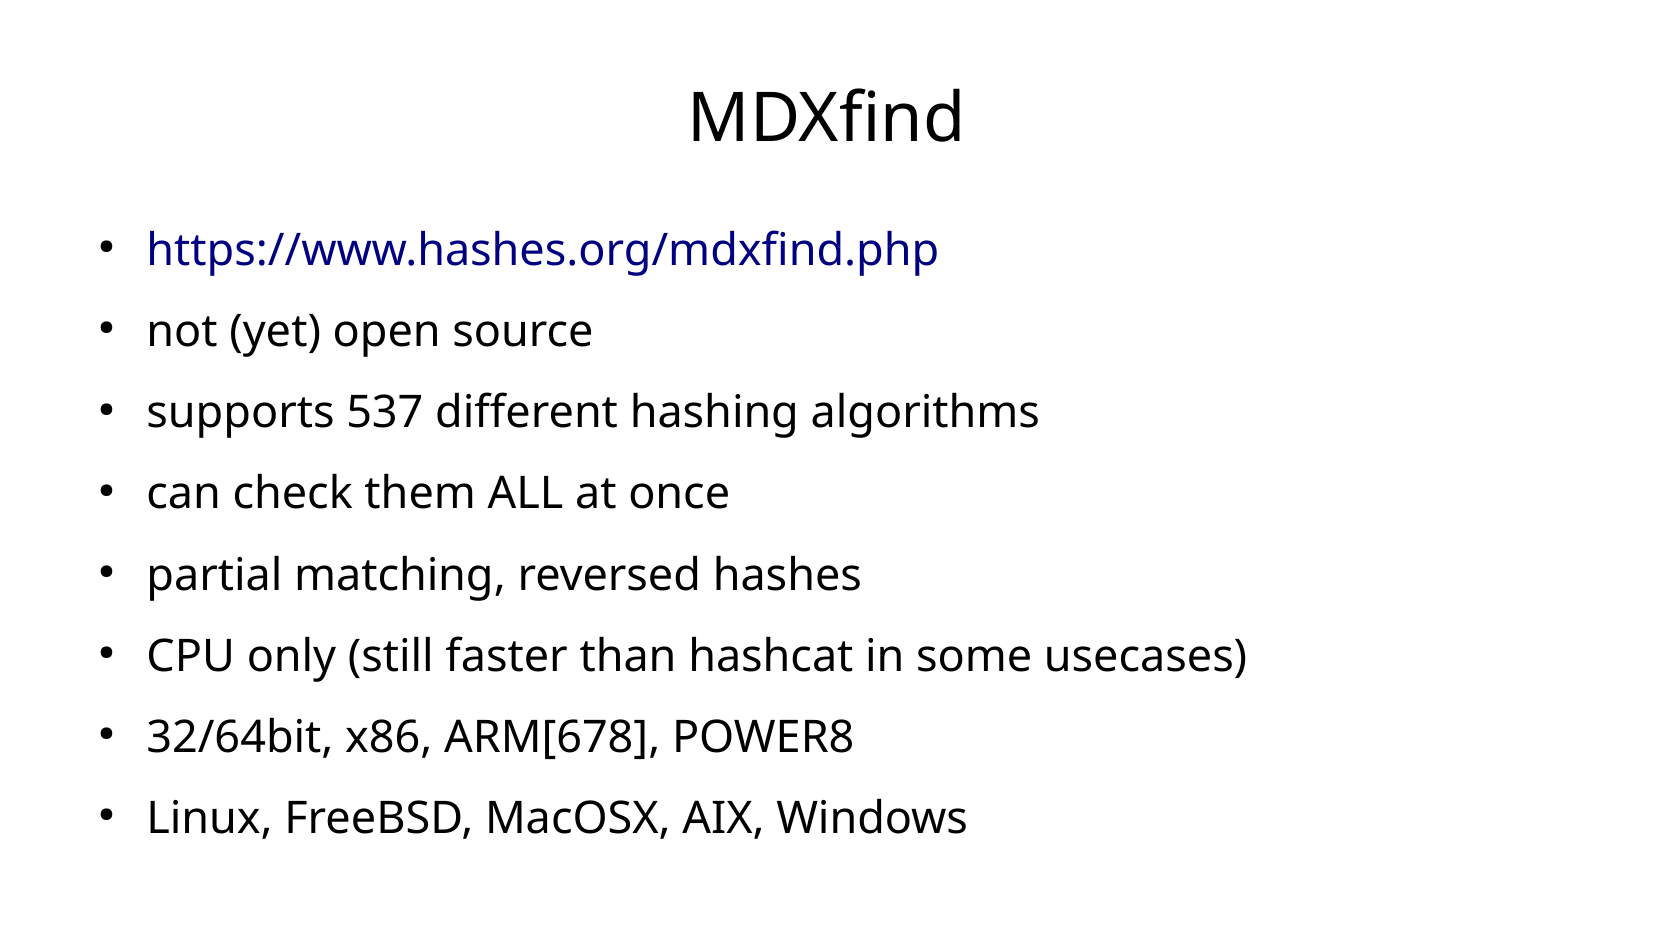

# MDXfind
https://www.hashes.org/mdxfind.php
not (yet) open source
supports 537 different hashing algorithms
can check them ALL at once
partial matching, reversed hashes
CPU only (still faster than hashcat in some usecases)
32/64bit, x86, ARM[678], POWER8
Linux, FreeBSD, MacOSX, AIX, Windows